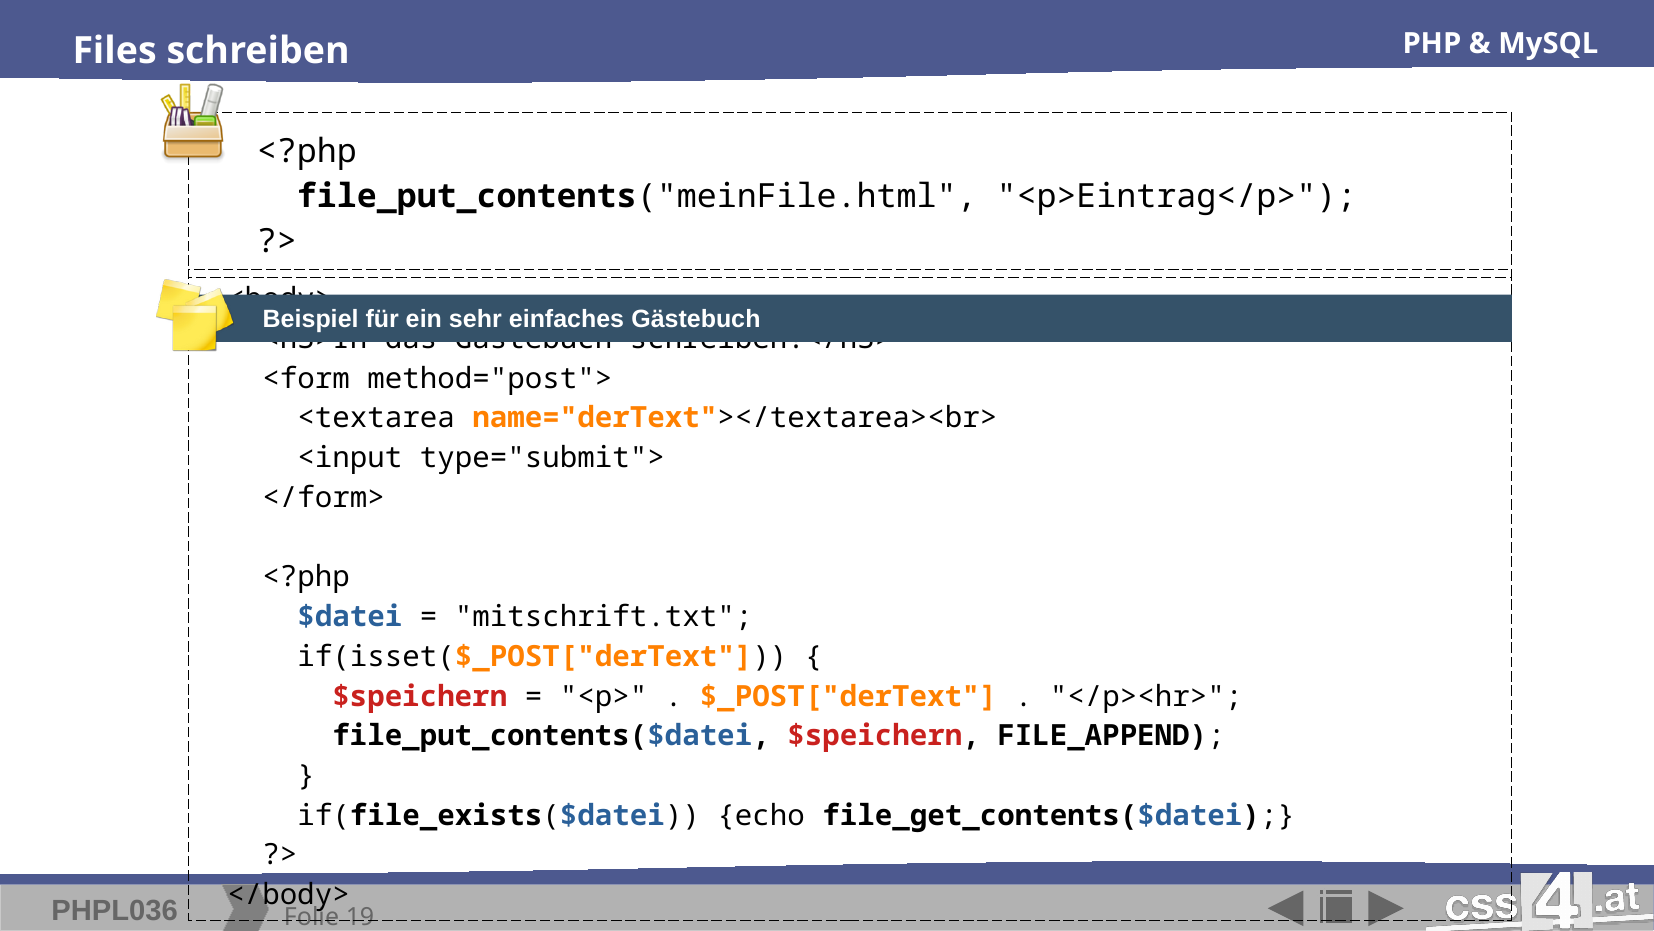

PHP & MySQL
Files schreiben
<?php
 file_put_contents("meinFile.html", "<p>Eintrag</p>");
?>
<body>
 <h3>In das Gästebuch schreiben!</h3>
 <form method="post">
 <textarea name="derText"></textarea><br>
 <input type="submit">
 </form>
 <?php
 $datei = "mitschrift.txt";
 if(isset($_POST["derText"])) {
 $speichern = "<p>" . $_POST["derText"] . "</p><hr>";
 file_put_contents($datei, $speichern, FILE_APPEND);
 }
 if(file_exists($datei)) {echo file_get_contents($datei);}
 ?>
</body>
Beispiel für ein sehr einfaches Gästebuch
PHPL036
Folie